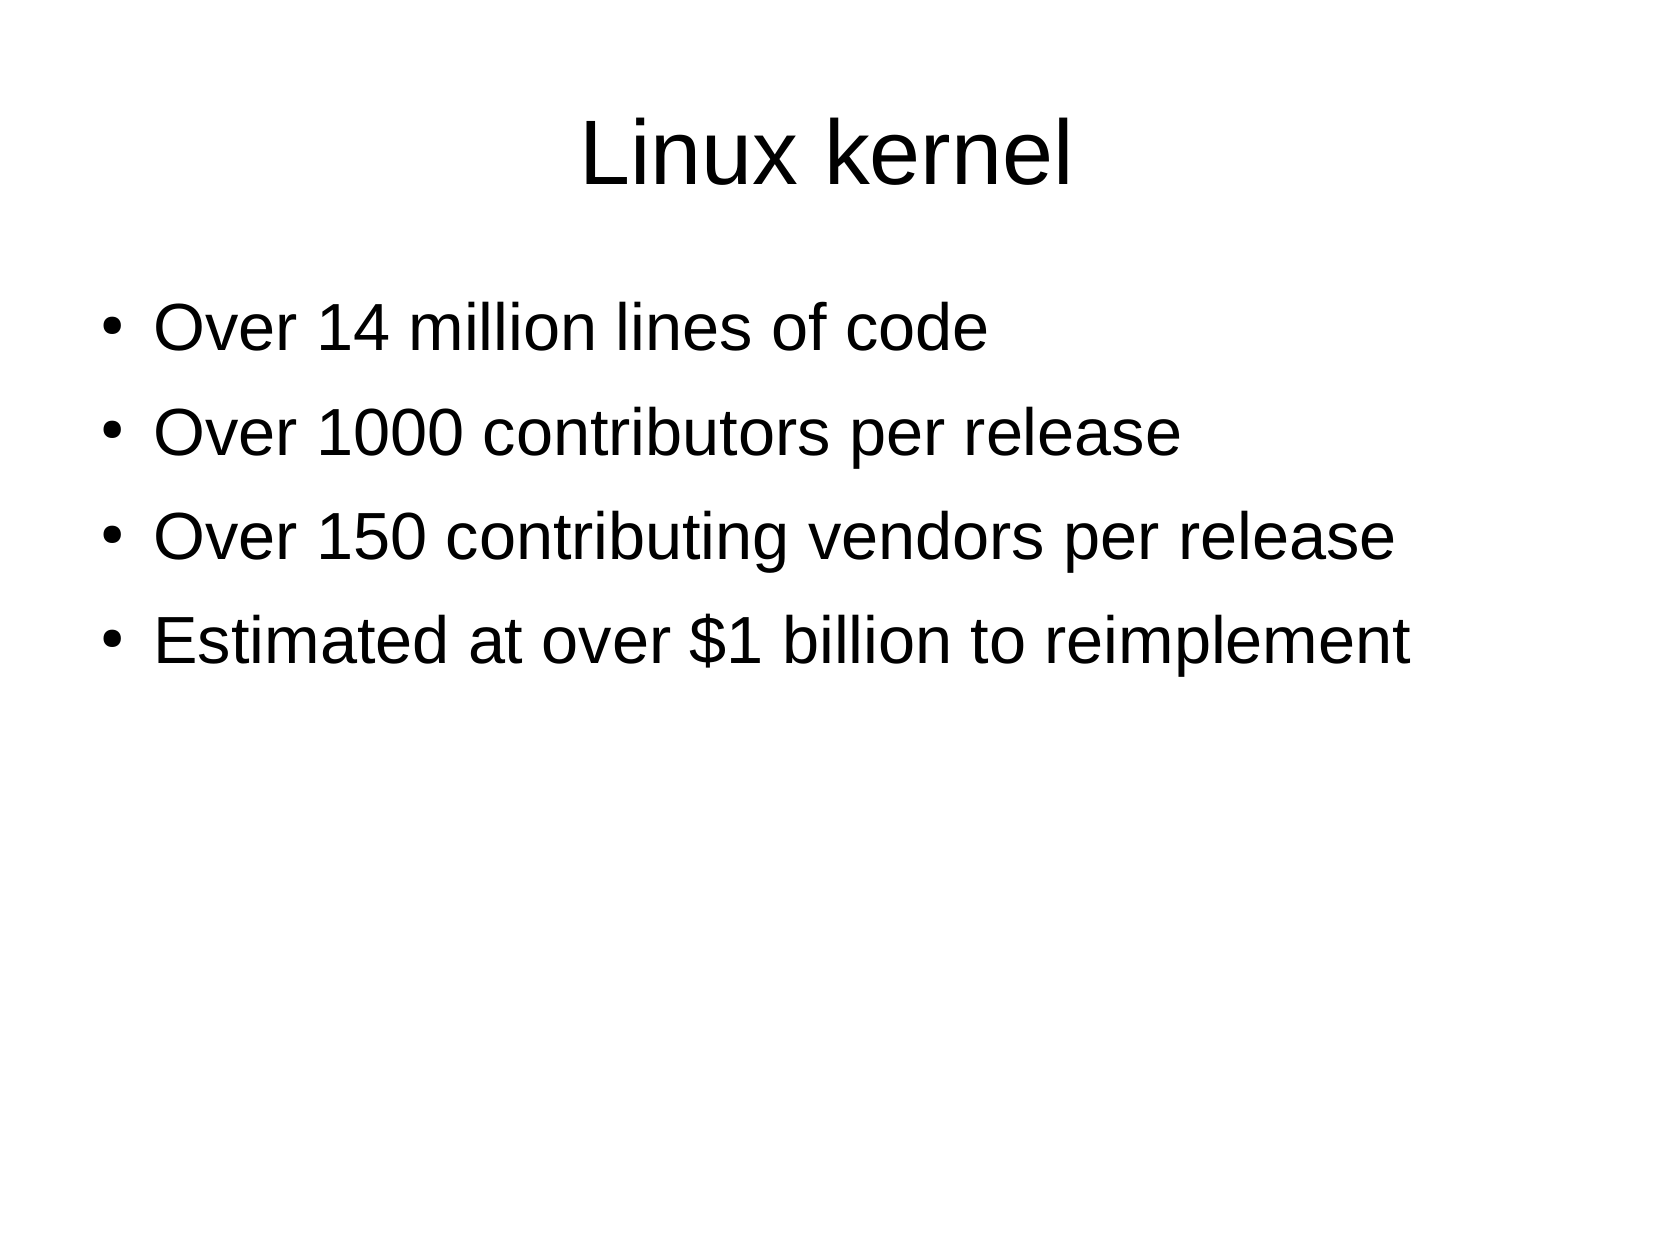

# Linux kernel
Over 14 million lines of code
Over 1000 contributors per release
Over 150 contributing vendors per release
Estimated at over $1 billion to reimplement